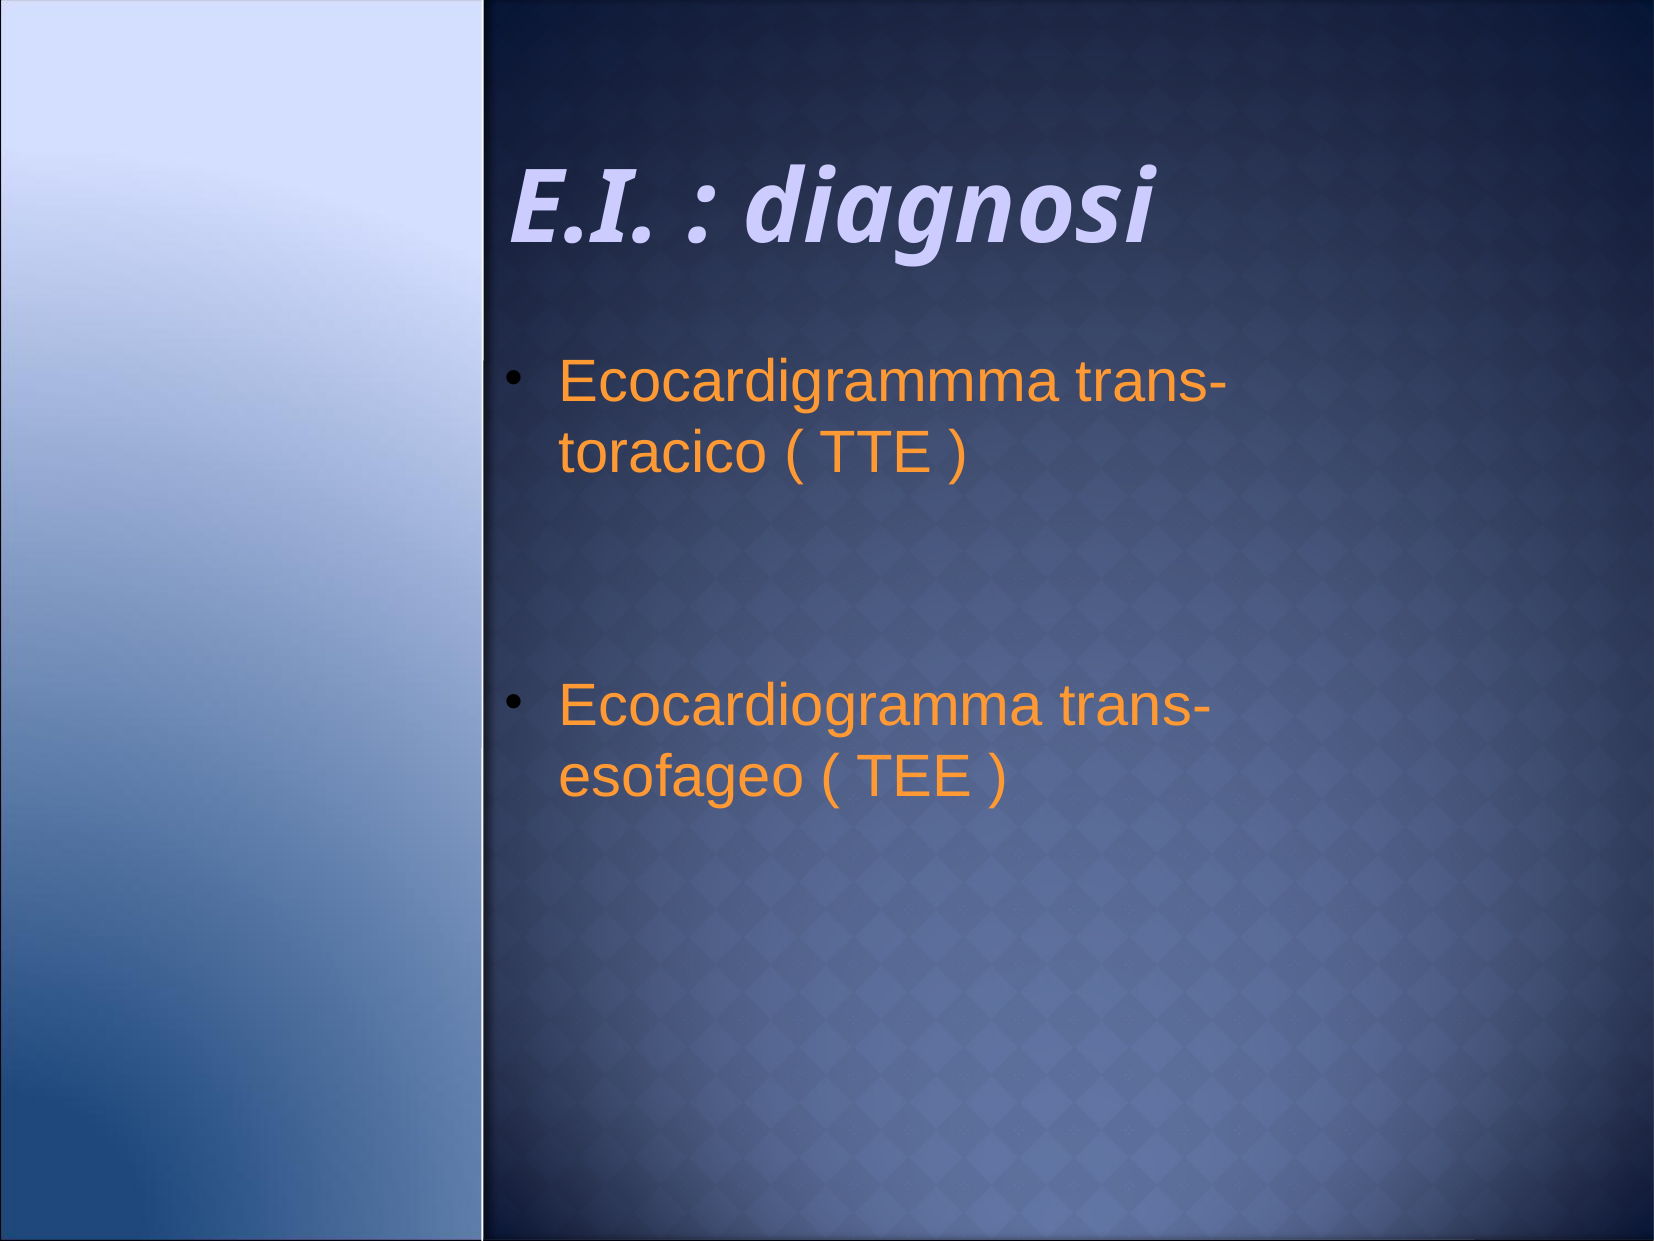

# E.I. : diagnosi
Ecocardigrammma trans-toracico ( TTE )
Ecocardiogramma trans-esofageo ( TEE )